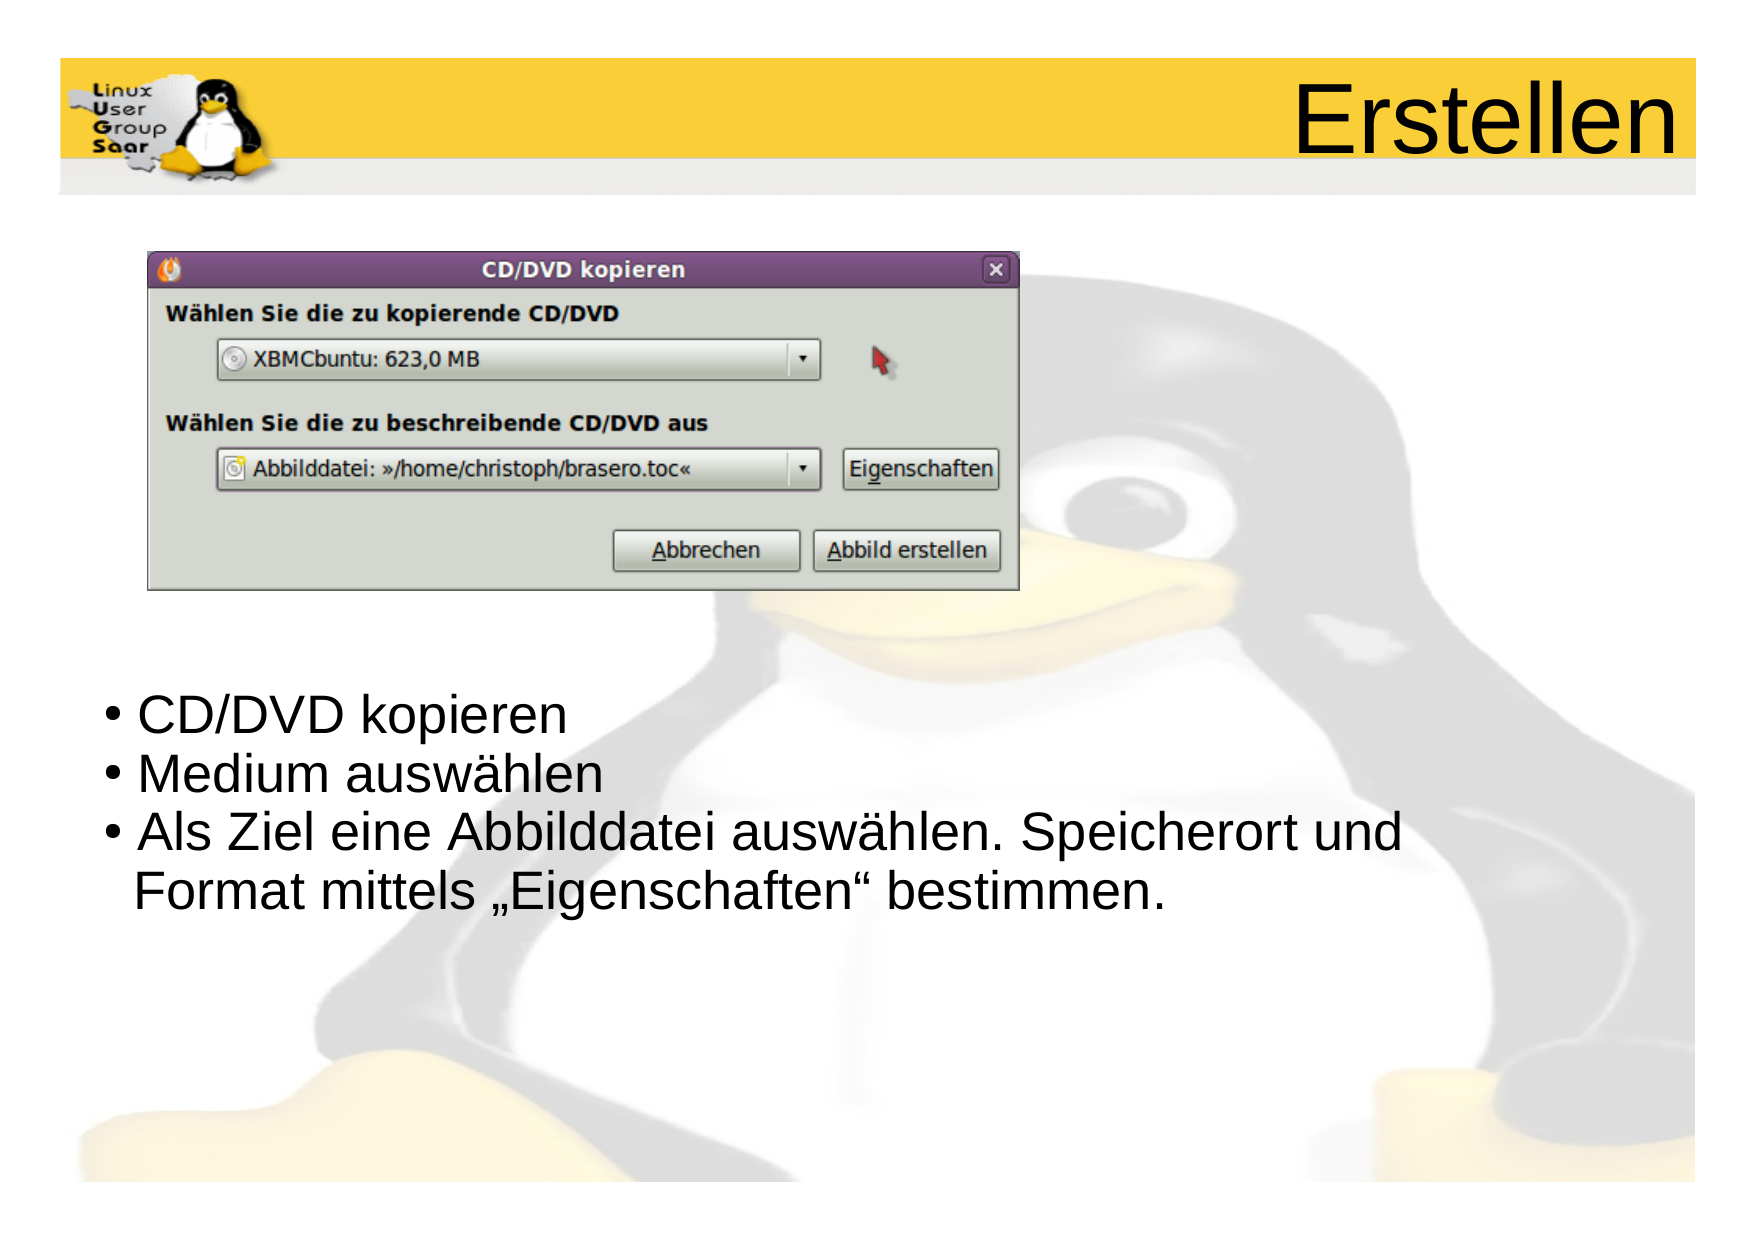

Erstellen
 CD/DVD kopieren
 Medium auswählen
 Als Ziel eine Abbilddatei auswählen. Speicherort und Format mittels „Eigenschaften“ bestimmen.